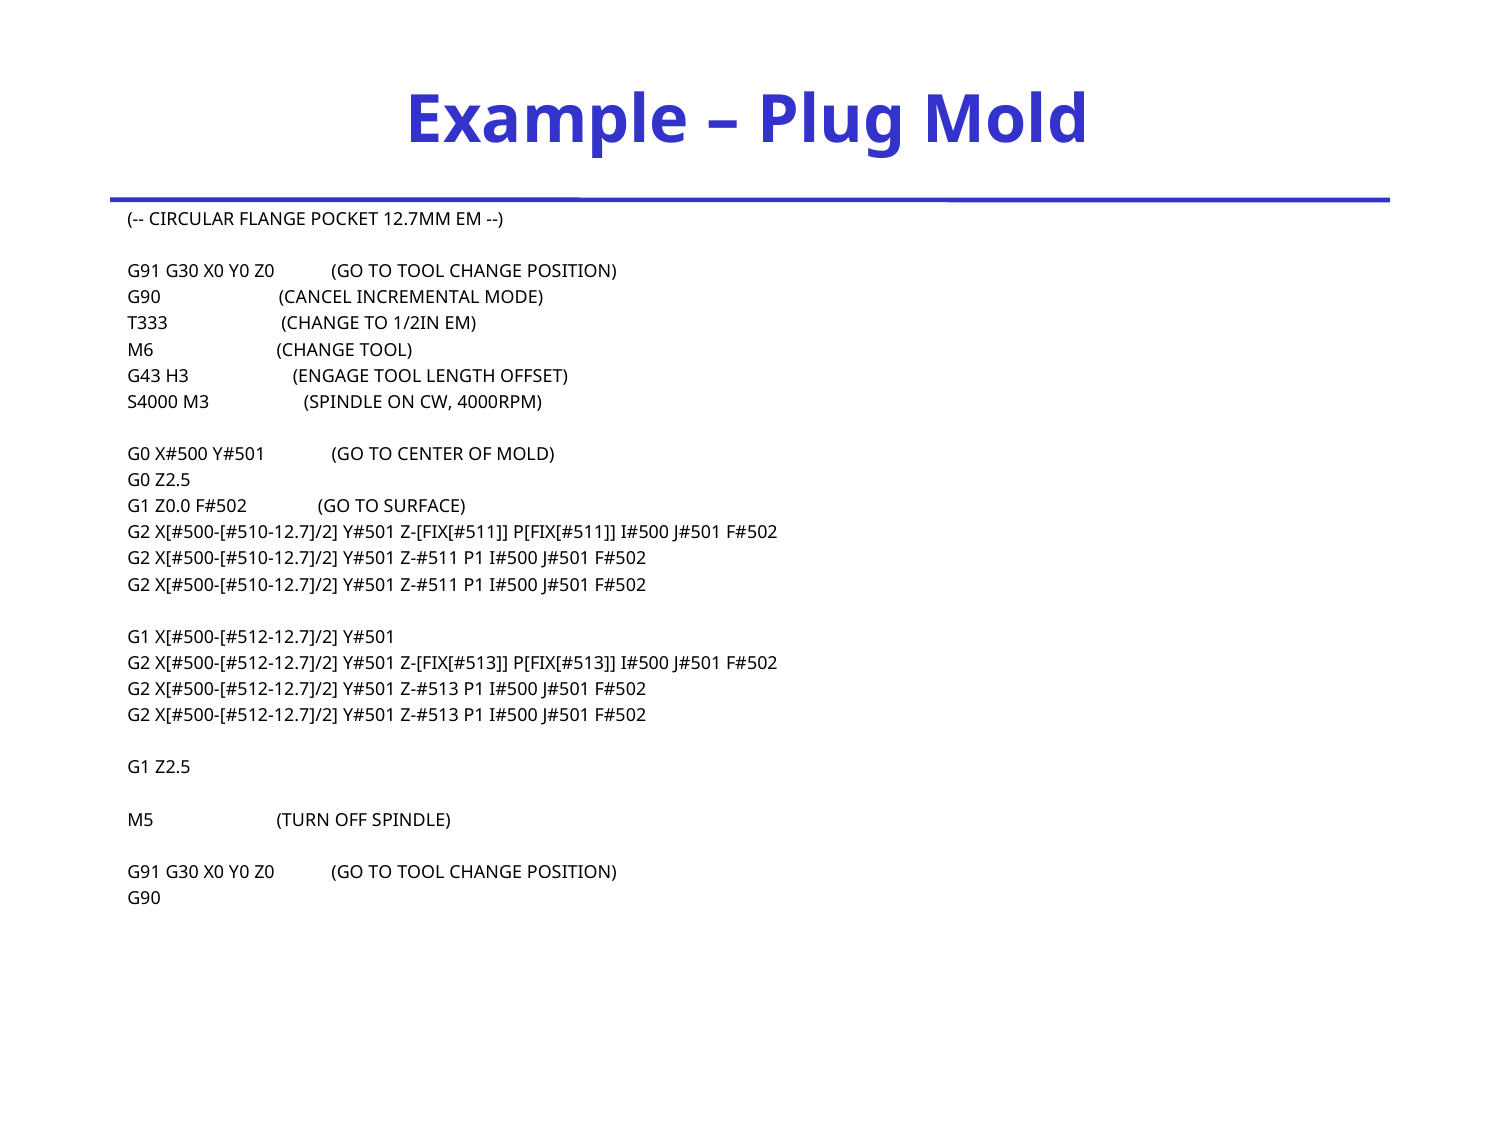

# Example – Plug Mold
(-- CIRCULAR FLANGE POCKET 12.7MM EM --)
G91 G30 X0 Y0 Z0 (GO TO TOOL CHANGE POSITION)
G90 (CANCEL INCREMENTAL MODE)
T333 (CHANGE TO 1/2IN EM)
M6 (CHANGE TOOL)
G43 H3 (ENGAGE TOOL LENGTH OFFSET)
S4000 M3 (SPINDLE ON CW, 4000RPM)
G0 X#500 Y#501 (GO TO CENTER OF MOLD)
G0 Z2.5
G1 Z0.0 F#502 (GO TO SURFACE)
G2 X[#500-[#510-12.7]/2] Y#501 Z-[FIX[#511]] P[FIX[#511]] I#500 J#501 F#502
G2 X[#500-[#510-12.7]/2] Y#501 Z-#511 P1 I#500 J#501 F#502
G2 X[#500-[#510-12.7]/2] Y#501 Z-#511 P1 I#500 J#501 F#502
G1 X[#500-[#512-12.7]/2] Y#501
G2 X[#500-[#512-12.7]/2] Y#501 Z-[FIX[#513]] P[FIX[#513]] I#500 J#501 F#502
G2 X[#500-[#512-12.7]/2] Y#501 Z-#513 P1 I#500 J#501 F#502
G2 X[#500-[#512-12.7]/2] Y#501 Z-#513 P1 I#500 J#501 F#502
G1 Z2.5
M5 (TURN OFF SPINDLE)
G91 G30 X0 Y0 Z0 (GO TO TOOL CHANGE POSITION)
G90